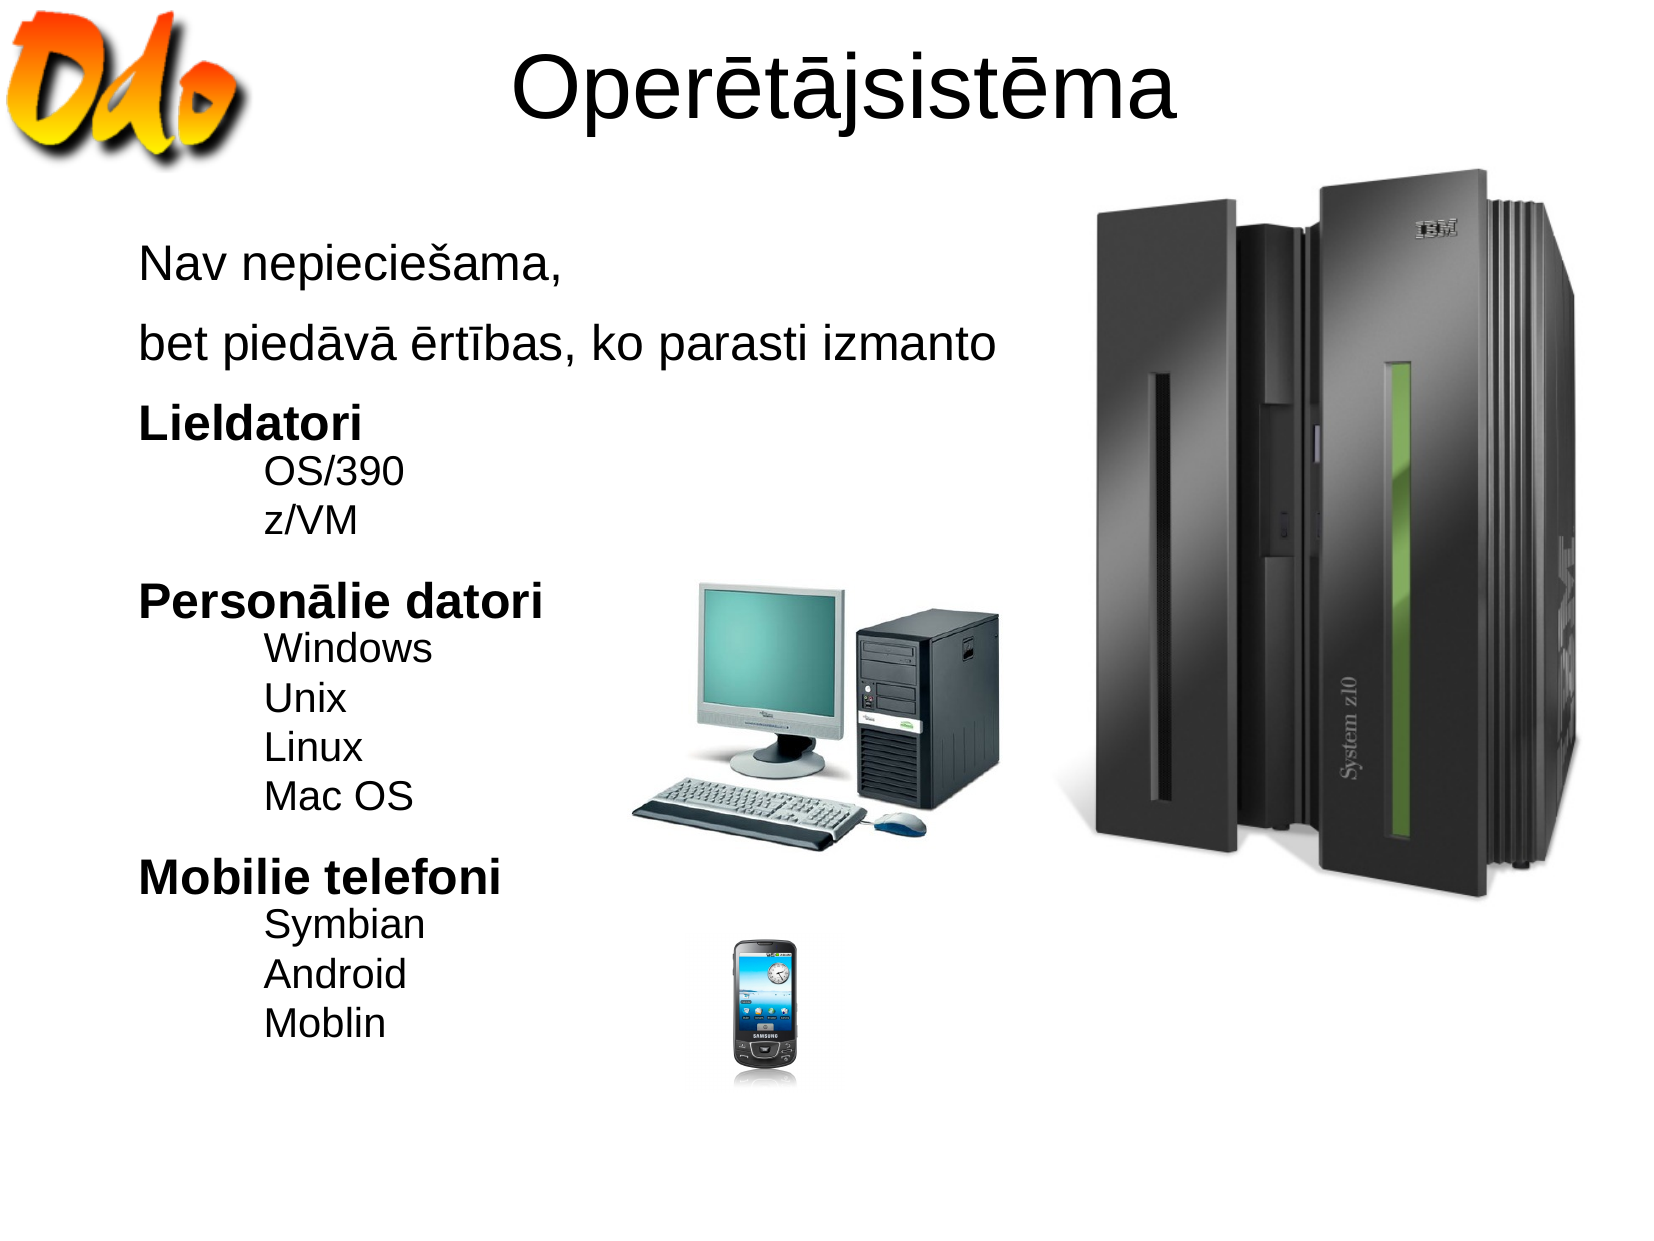

# Operētājsistēma
Nav nepieciešama,
bet piedāvā ērtības, ko parasti izmanto
Lieldatori
OS/390
z/VM
Personālie datori
Windows
Unix
Linux
Mac OS
Mobilie telefoni
Symbian
Android
Moblin